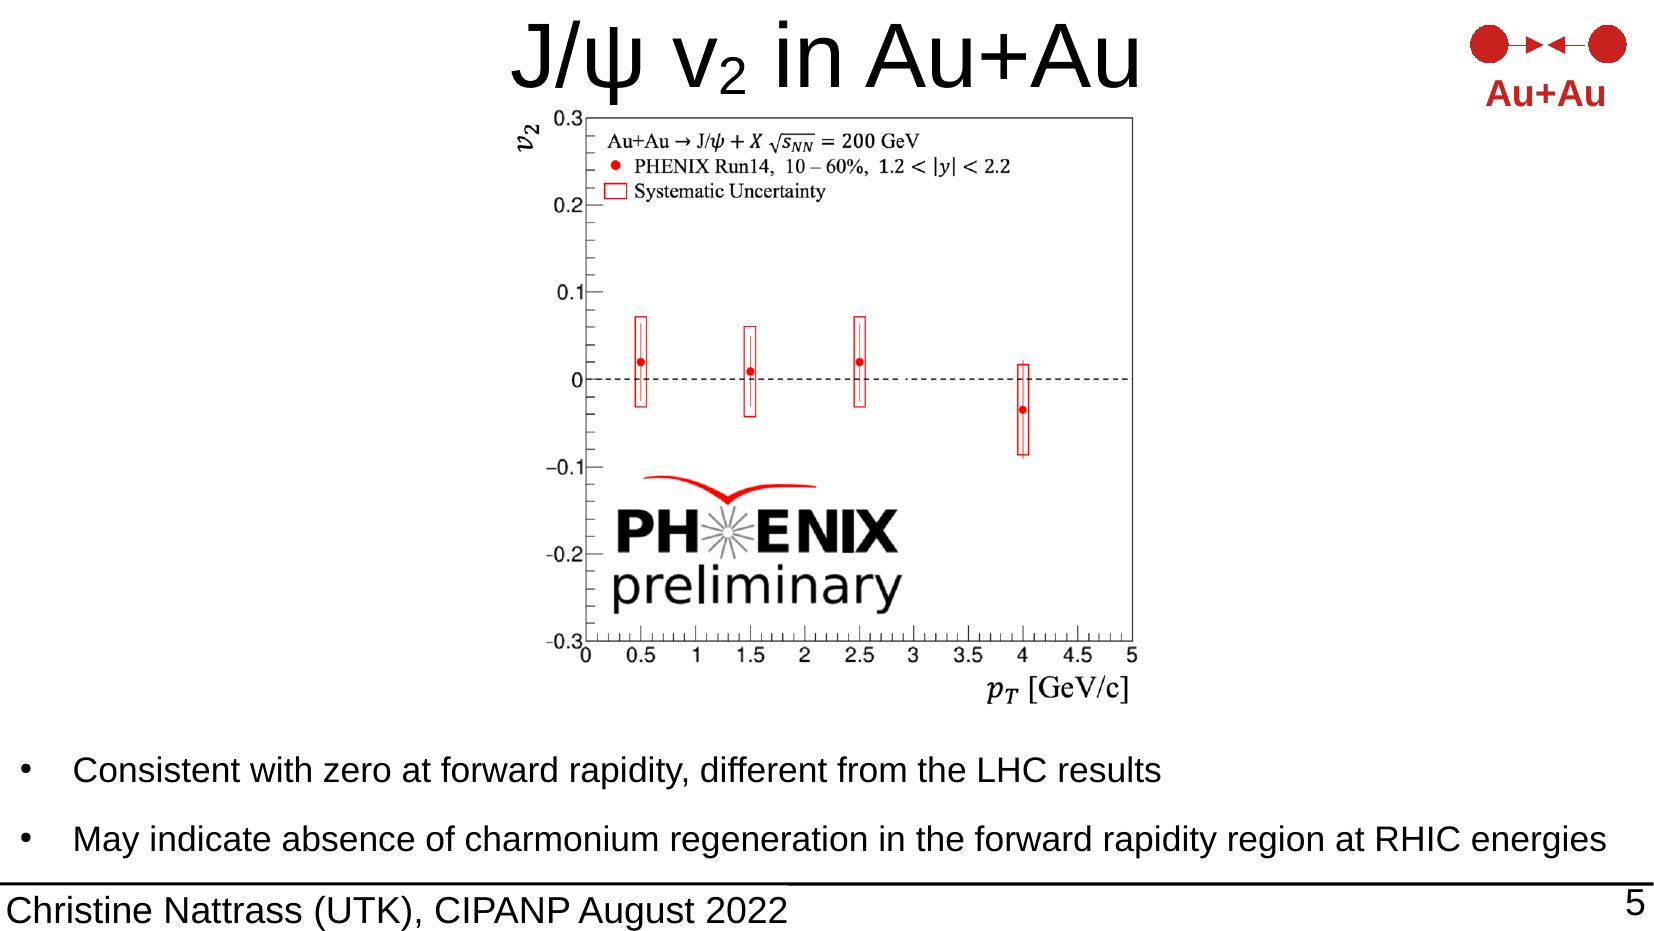

# J/ψ v2 in Au+Au
Au+Au
Consistent with zero at forward rapidity, different from the LHC results
May indicate absence of charmonium regeneration in the forward rapidity region at RHIC energies